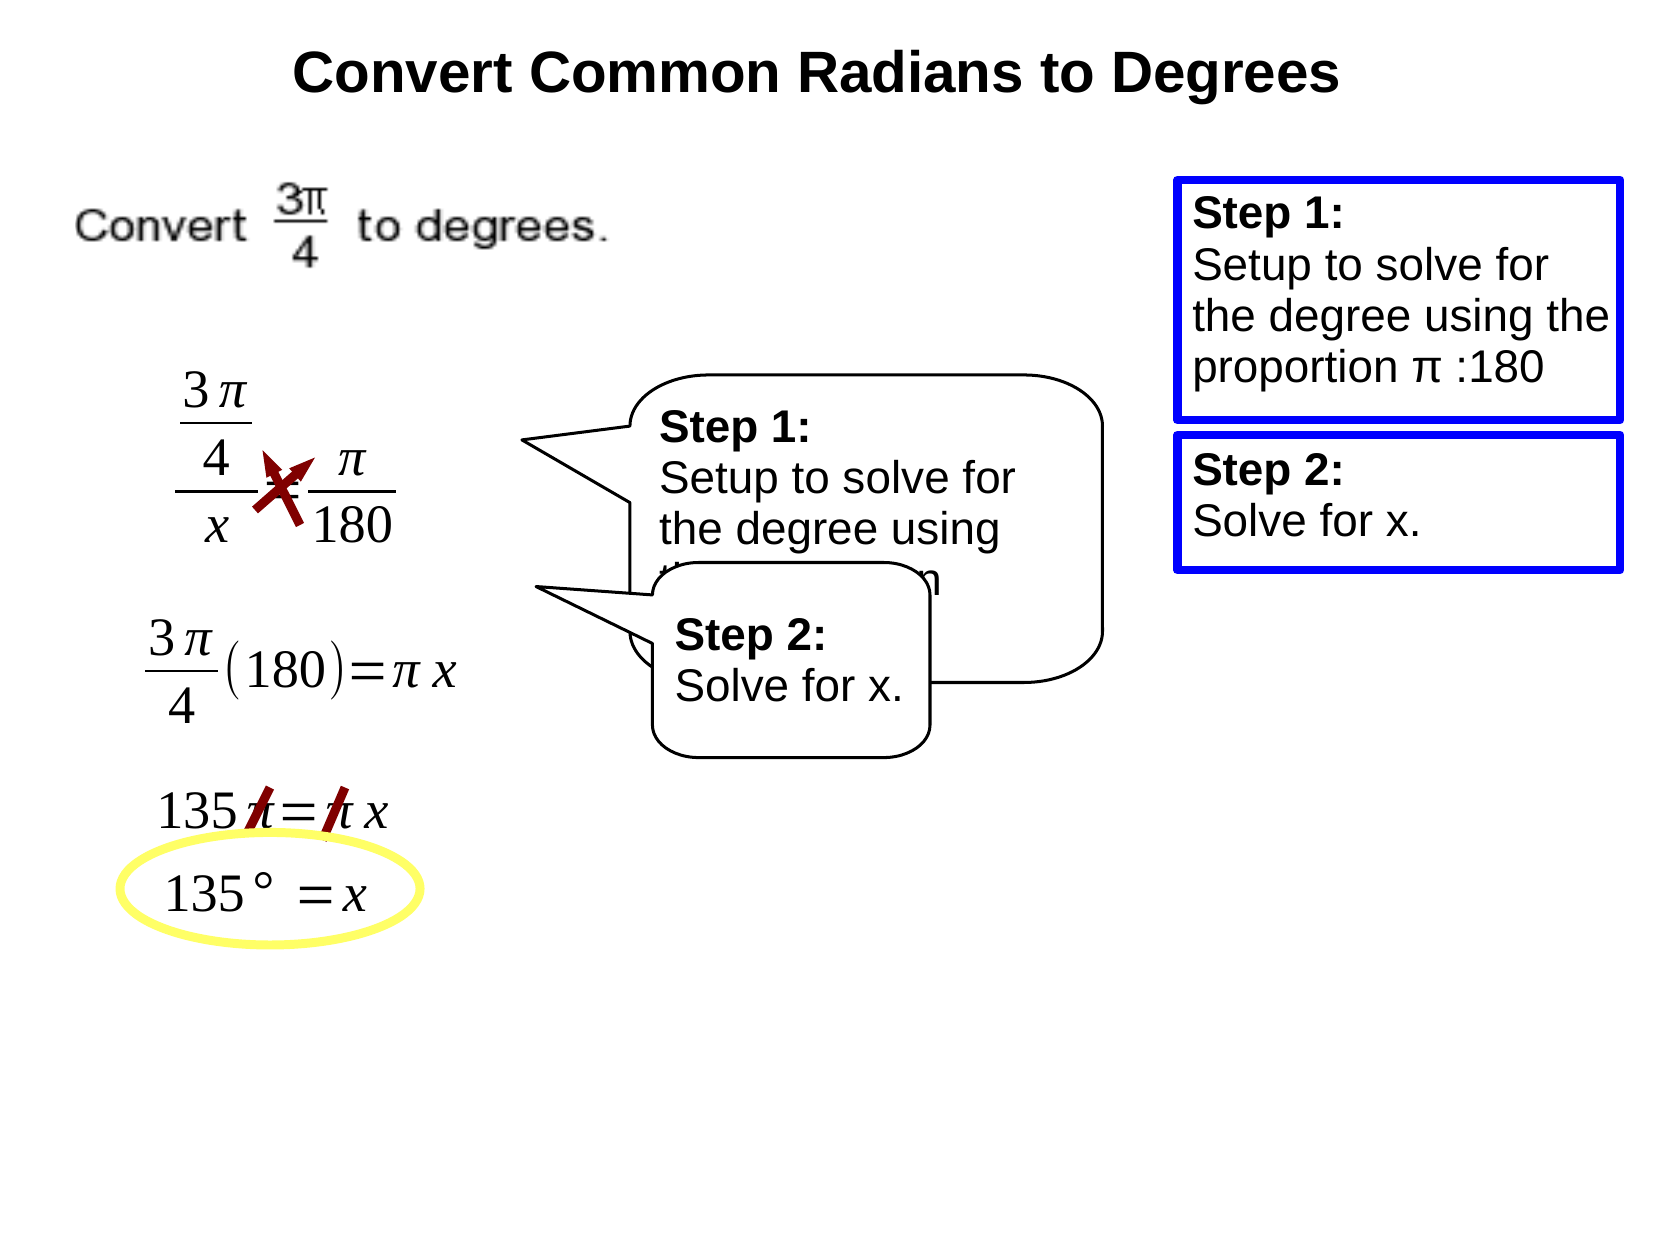

Convert Common Radians to Degrees
Step 1:
Setup to solve for the degree using the proportion π :180
Step 2:
Solve for x.
Step 1:
Setup to solve for
the degree using
the proportion
π :180
Step 2:
Solve for x.